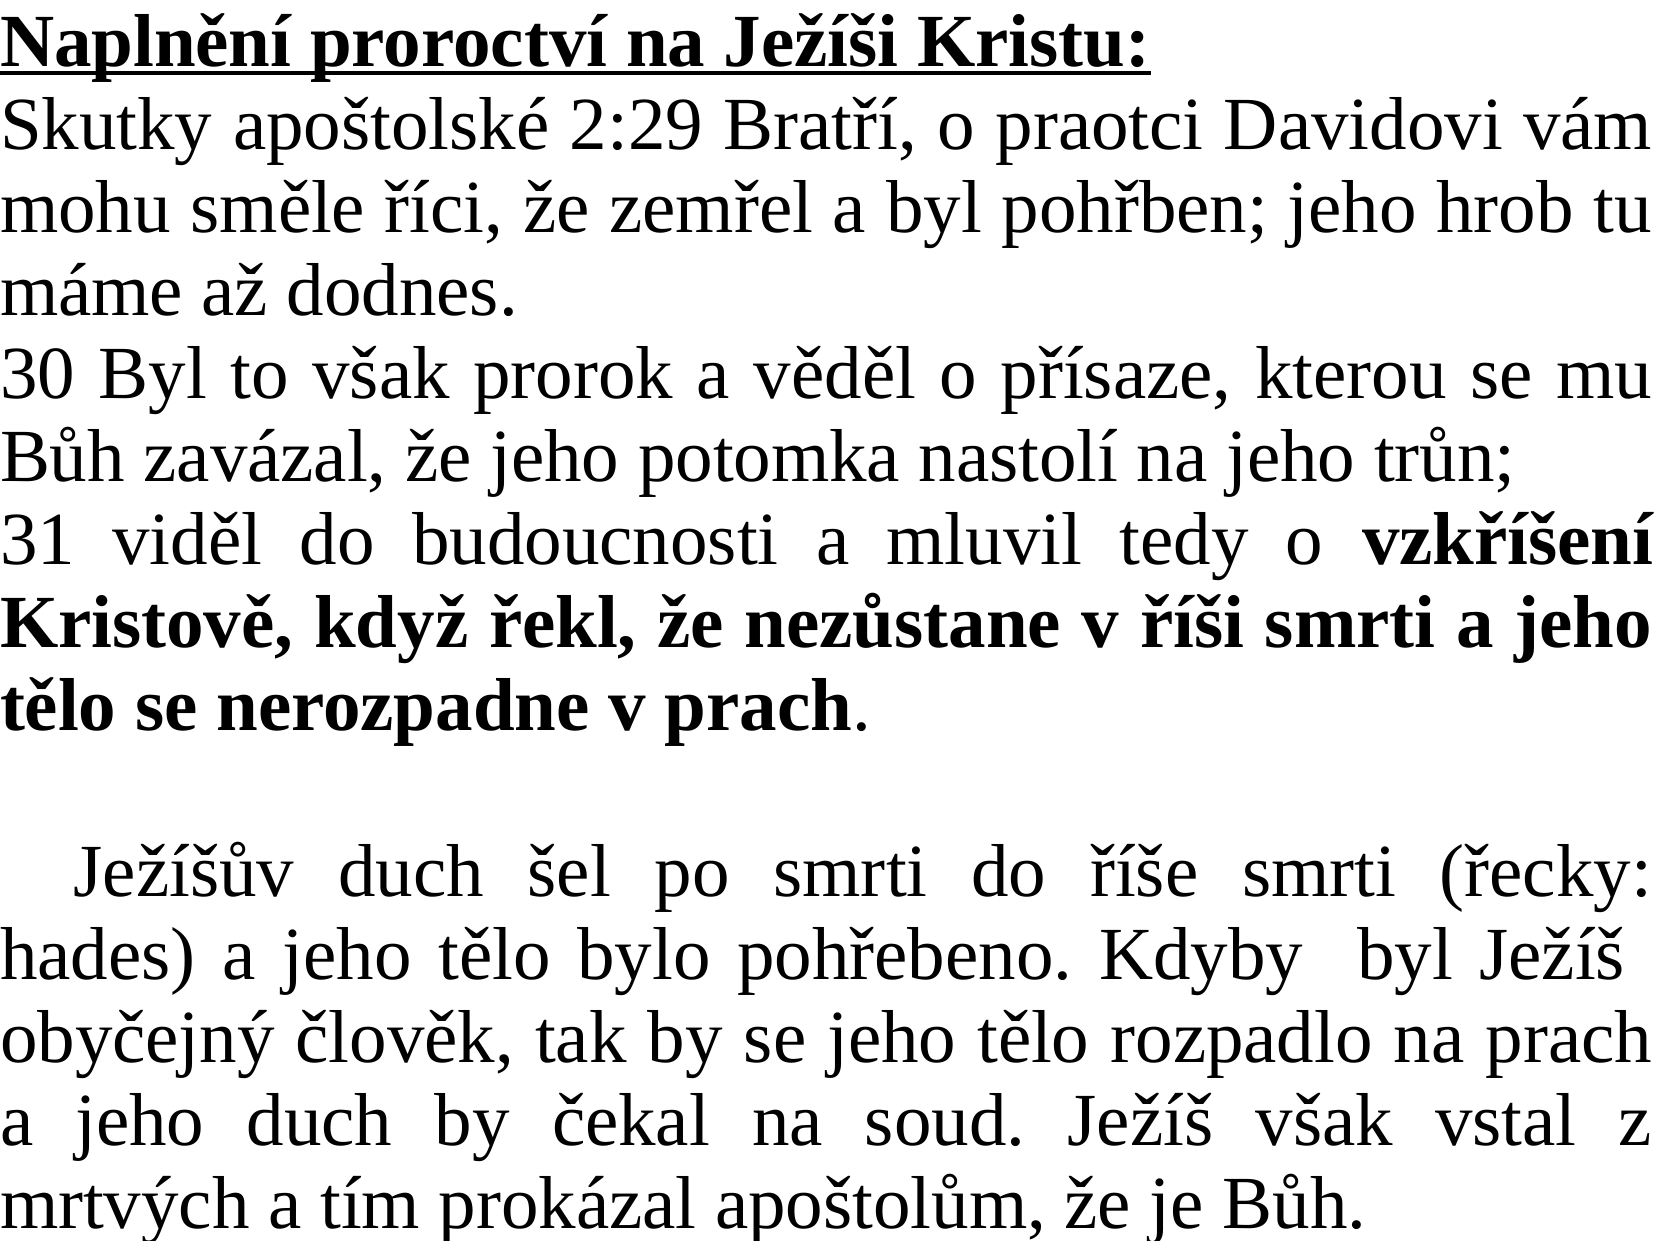

# Naplnění proroctví na Ježíši Kristu:
Skutky apoštolské 2:29 Bratří, o praotci Davidovi vám mohu směle říci, že zemřel a byl pohřben; jeho hrob tu máme až dodnes.
30 Byl to však prorok a věděl o přísaze, kterou se mu Bůh zavázal, že jeho potomka nastolí na jeho trůn;
31 viděl do budoucnosti a mluvil tedy o vzkříšení Kristově, když řekl, že nezůstane v říši smrti a jeho tělo se nerozpadne v prach.
	Ježíšův duch šel po smrti do říše smrti (řecky: hades) a jeho tělo bylo pohřebeno. Kdyby byl Ježíš obyčejný člověk, tak by se jeho tělo rozpadlo na prach a jeho duch by čekal na soud. Ježíš však vstal z mrtvých a tím prokázal apoštolům, že je Bůh.